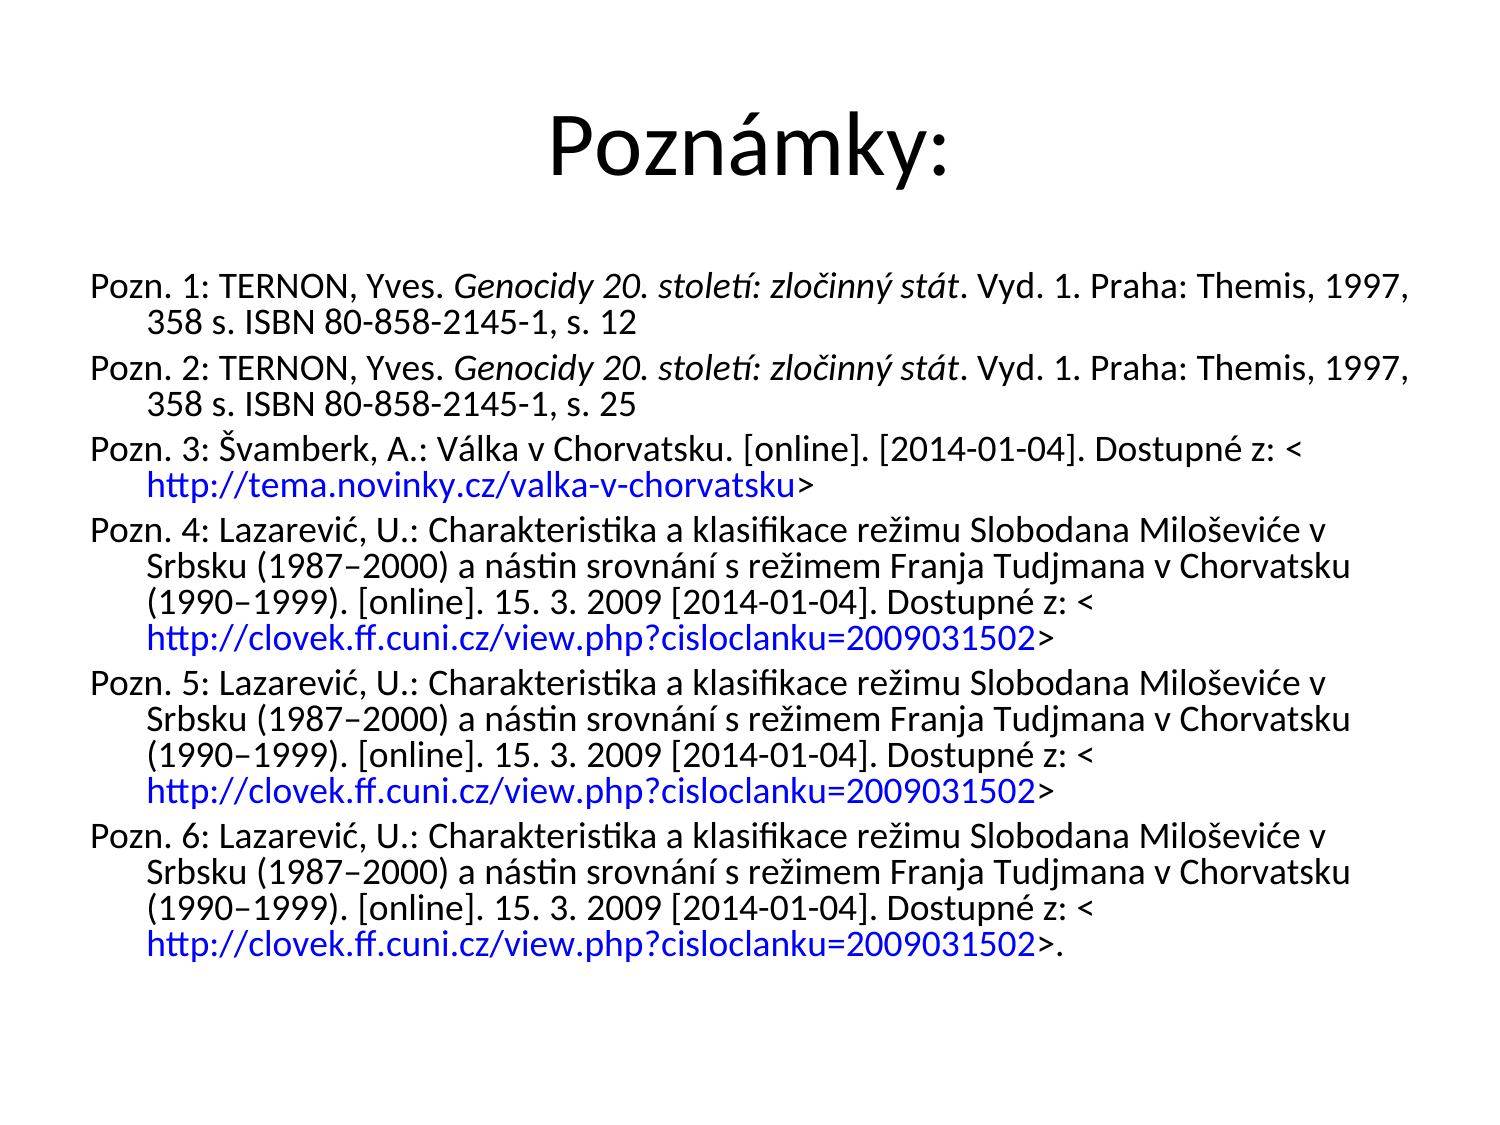

# Poznámky:
Pozn. 1: TERNON, Yves. Genocidy 20. století: zločinný stát. Vyd. 1. Praha: Themis, 1997, 358 s. ISBN 80-858-2145-1, s. 12
Pozn. 2: TERNON, Yves. Genocidy 20. století: zločinný stát. Vyd. 1. Praha: Themis, 1997, 358 s. ISBN 80-858-2145-1, s. 25
Pozn. 3: Švamberk, A.: Válka v Chorvatsku. [online]. [2014-01-04]. Dostupné z: <http://tema.novinky.cz/valka-v-chorvatsku>
Pozn. 4: Lazarević, U.: Charakteristika a klasifikace režimu Slobodana Miloševiće v Srbsku (1987–2000) a nástin srovnání s režimem Franja Tudjmana v Chorvatsku (1990–1999). [online]. 15. 3. 2009 [2014-01-04]. Dostupné z: <http://clovek.ff.cuni.cz/view.php?cisloclanku=2009031502>
Pozn. 5: Lazarević, U.: Charakteristika a klasifikace režimu Slobodana Miloševiće v Srbsku (1987–2000) a nástin srovnání s režimem Franja Tudjmana v Chorvatsku (1990–1999). [online]. 15. 3. 2009 [2014-01-04]. Dostupné z: <http://clovek.ff.cuni.cz/view.php?cisloclanku=2009031502>
Pozn. 6: Lazarević, U.: Charakteristika a klasifikace režimu Slobodana Miloševiće v Srbsku (1987–2000) a nástin srovnání s režimem Franja Tudjmana v Chorvatsku (1990–1999). [online]. 15. 3. 2009 [2014-01-04]. Dostupné z: <http://clovek.ff.cuni.cz/view.php?cisloclanku=2009031502>.